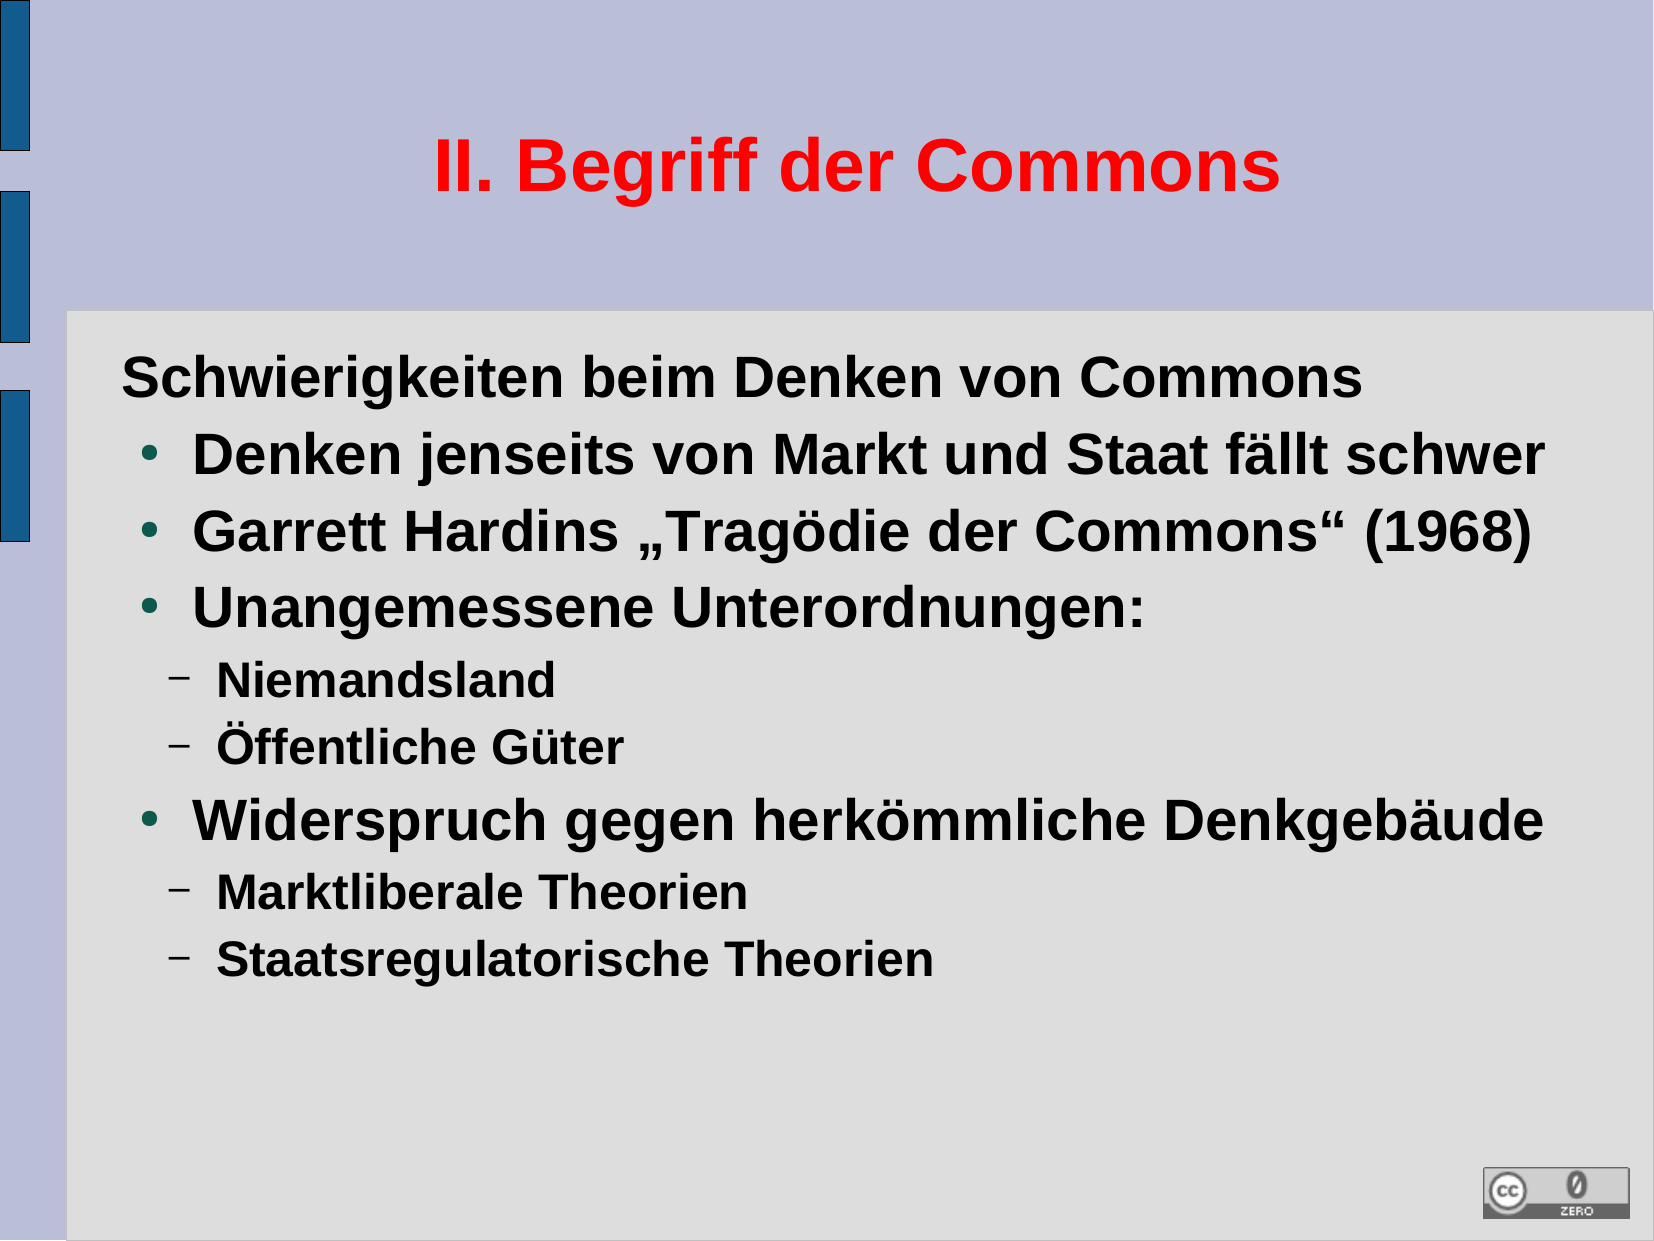

# II. Begriff der Commons
Schwierigkeiten beim Denken von Commons
Denken jenseits von Markt und Staat fällt schwer
Garrett Hardins „Tragödie der Commons“ (1968)
Unangemessene Unterordnungen:
Niemandsland
Öffentliche Güter
Widerspruch gegen herkömmliche Denkgebäude
Marktliberale Theorien
Staatsregulatorische Theorien